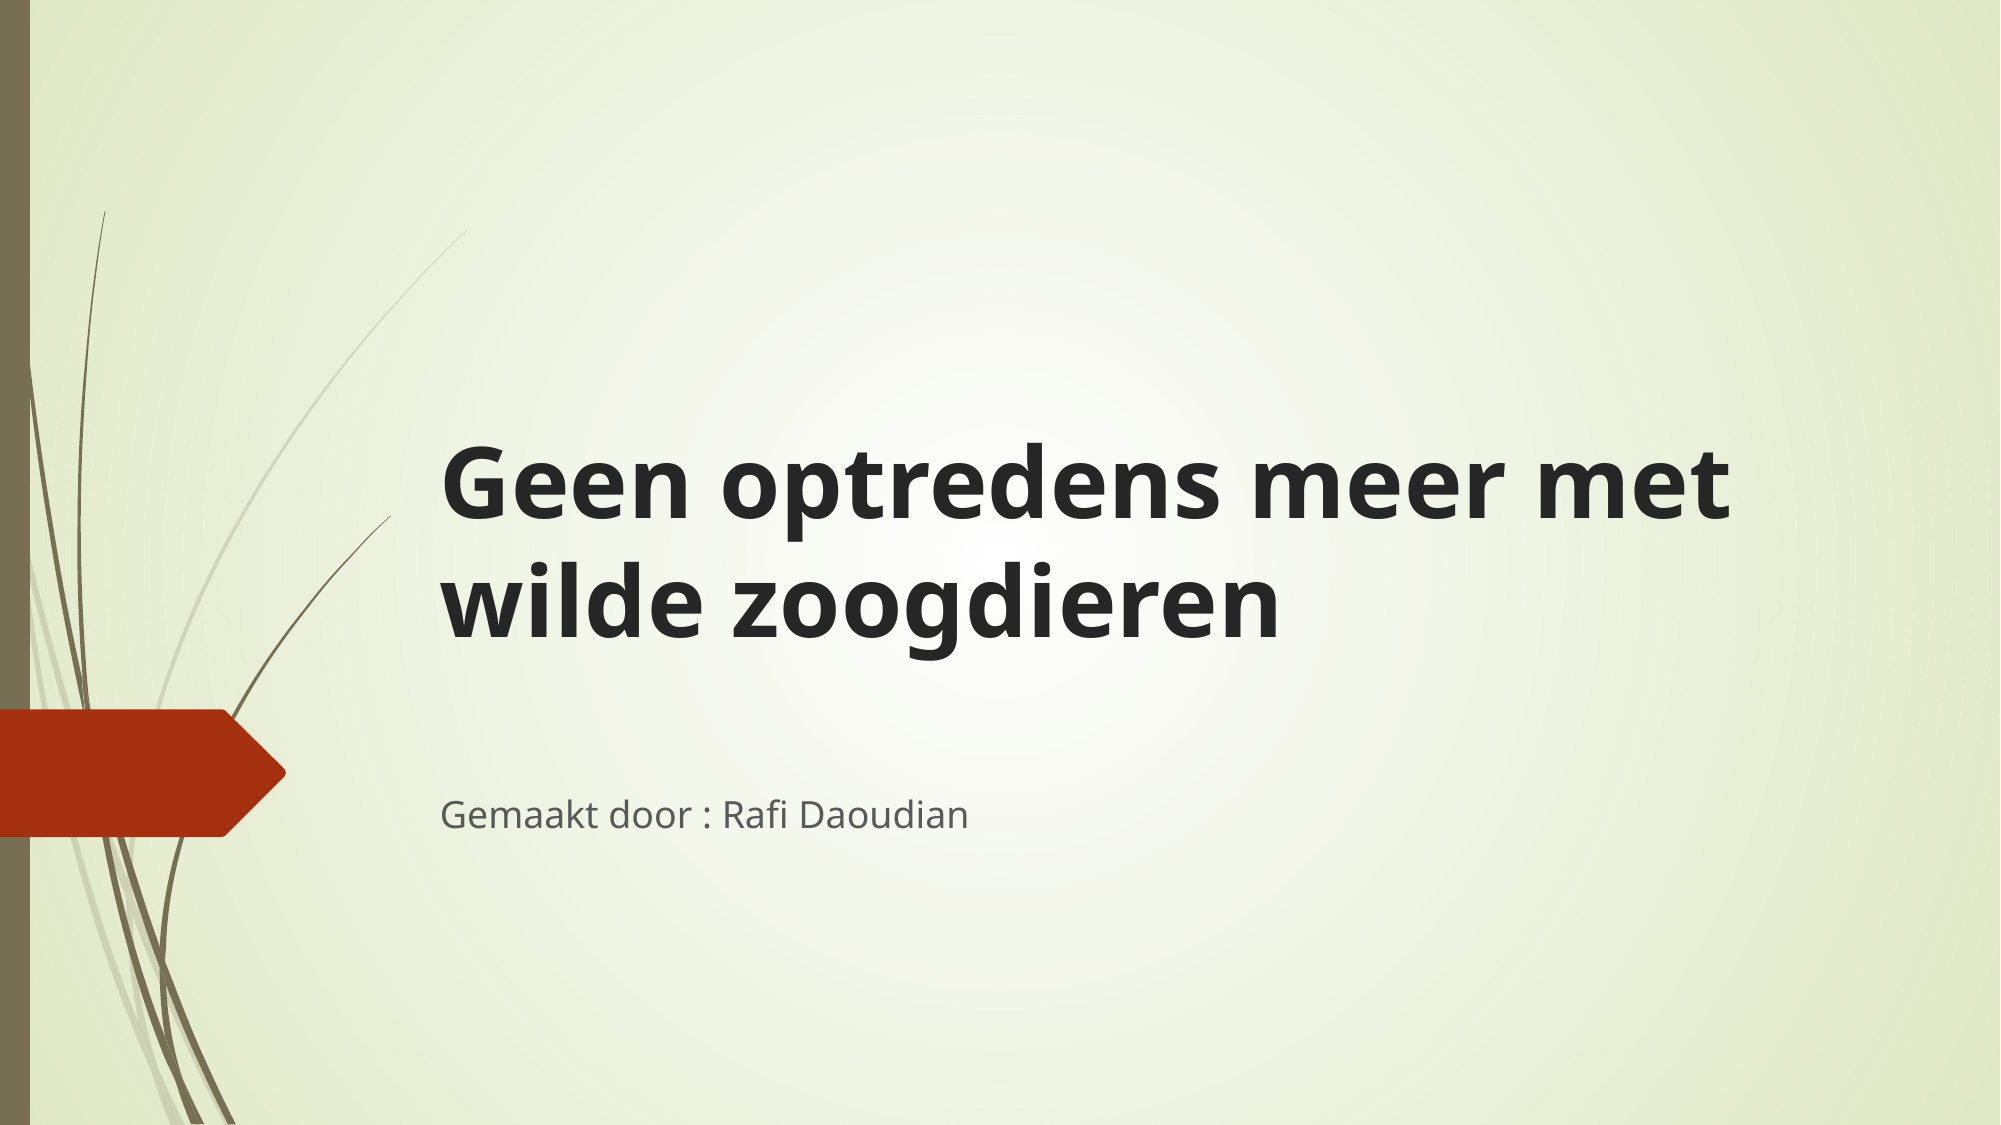

# Geen optredens meer met wilde zoogdieren
Gemaakt door : Rafi Daoudian